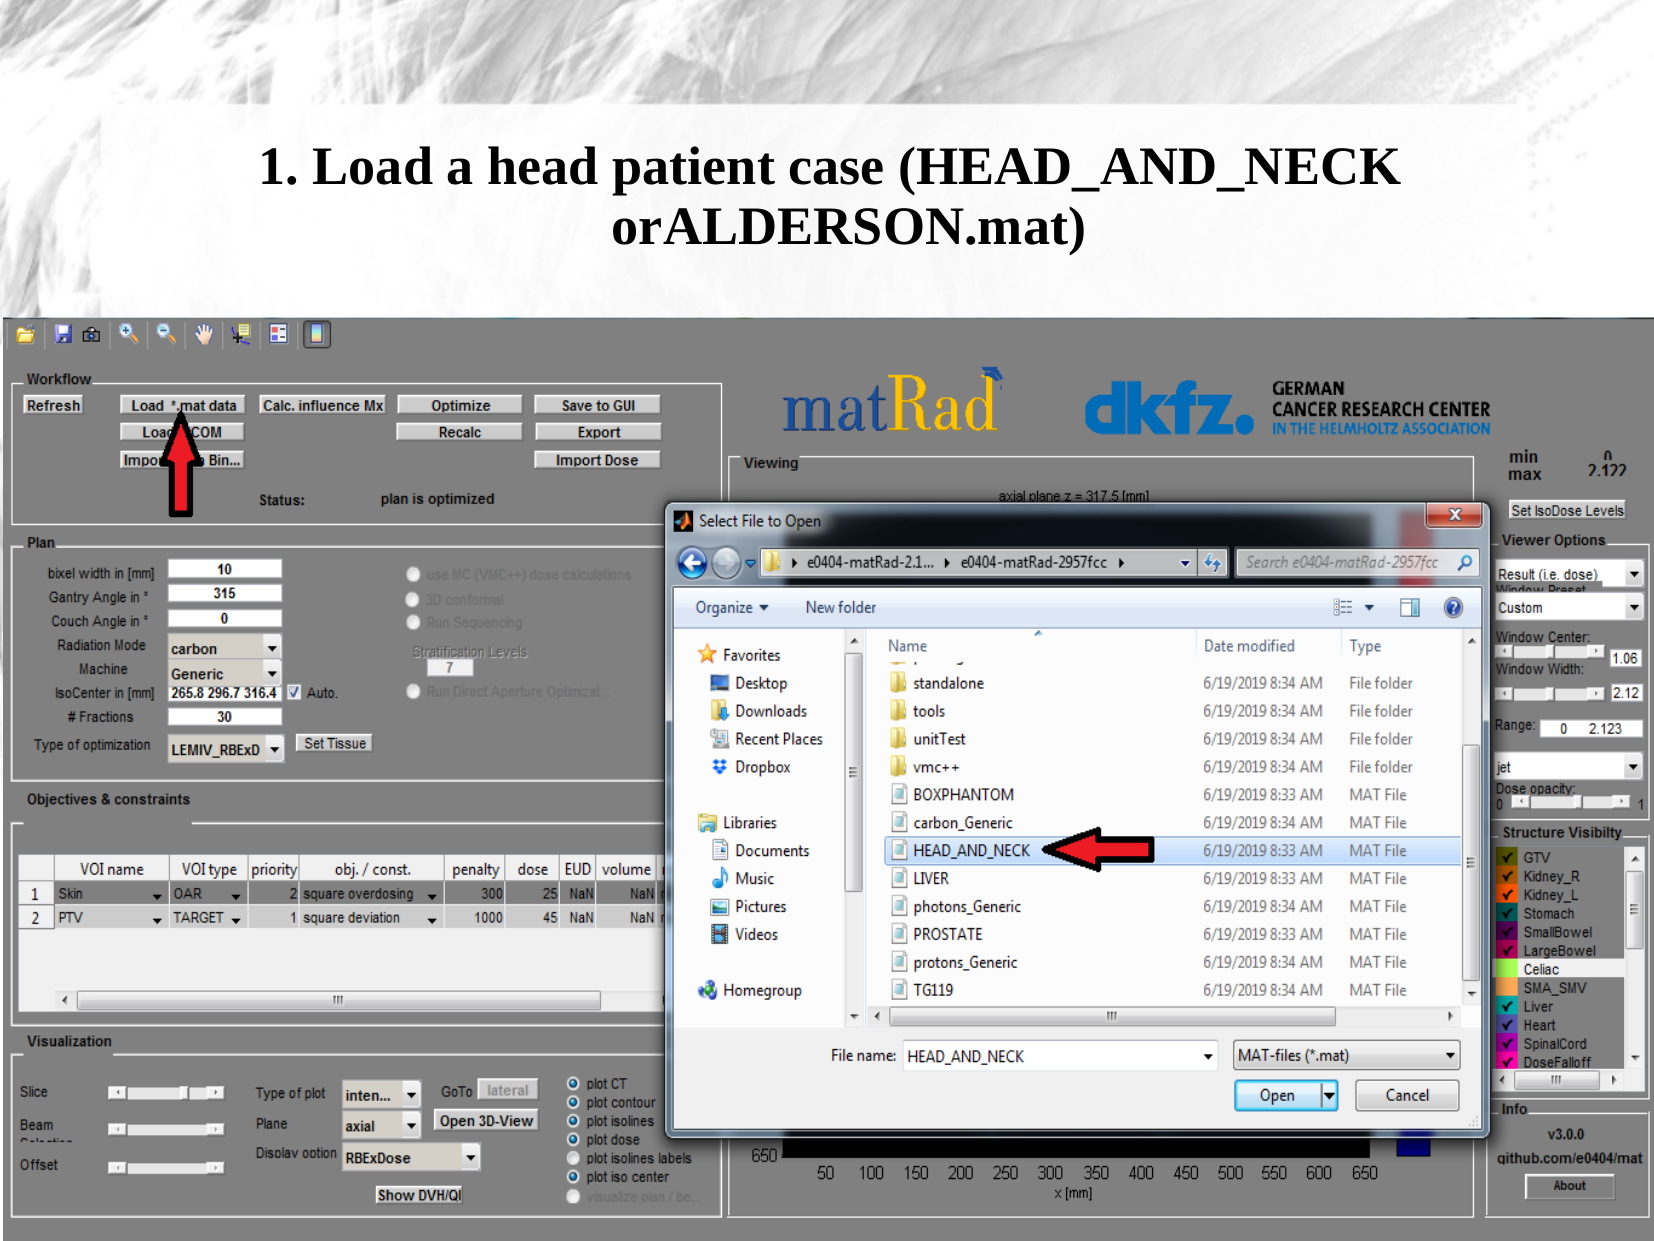

# 1. Load a head patient case (HEAD_AND_NECK orALDERSON.mat)